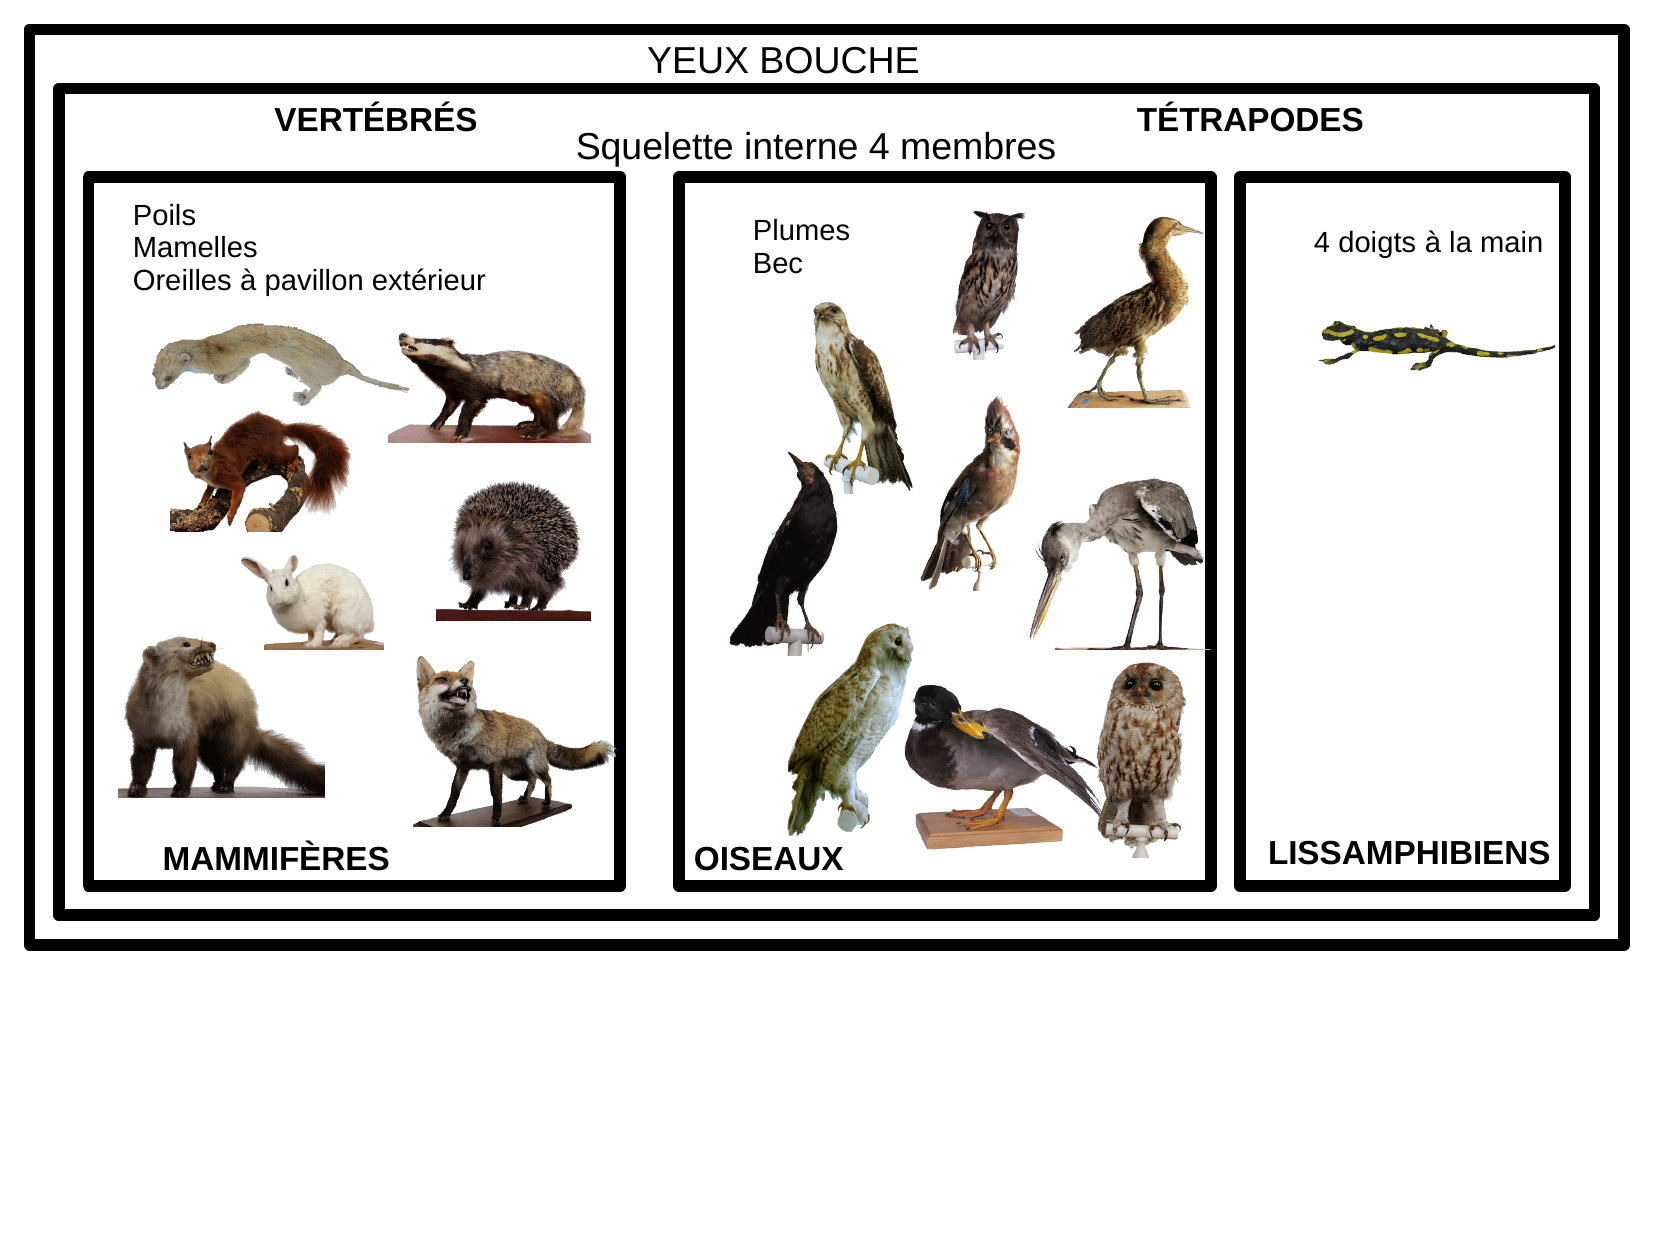

YEUX BOUCHE
VERTÉBRÉS
TÉTRAPODES
Squelette interne 4 membres
Poils
Mamelles
Oreilles à pavillon extérieur
Plumes
Bec
4 doigts à la main
LISSAMPHIBIENS
MAMMIFÈRES
OISEAUX